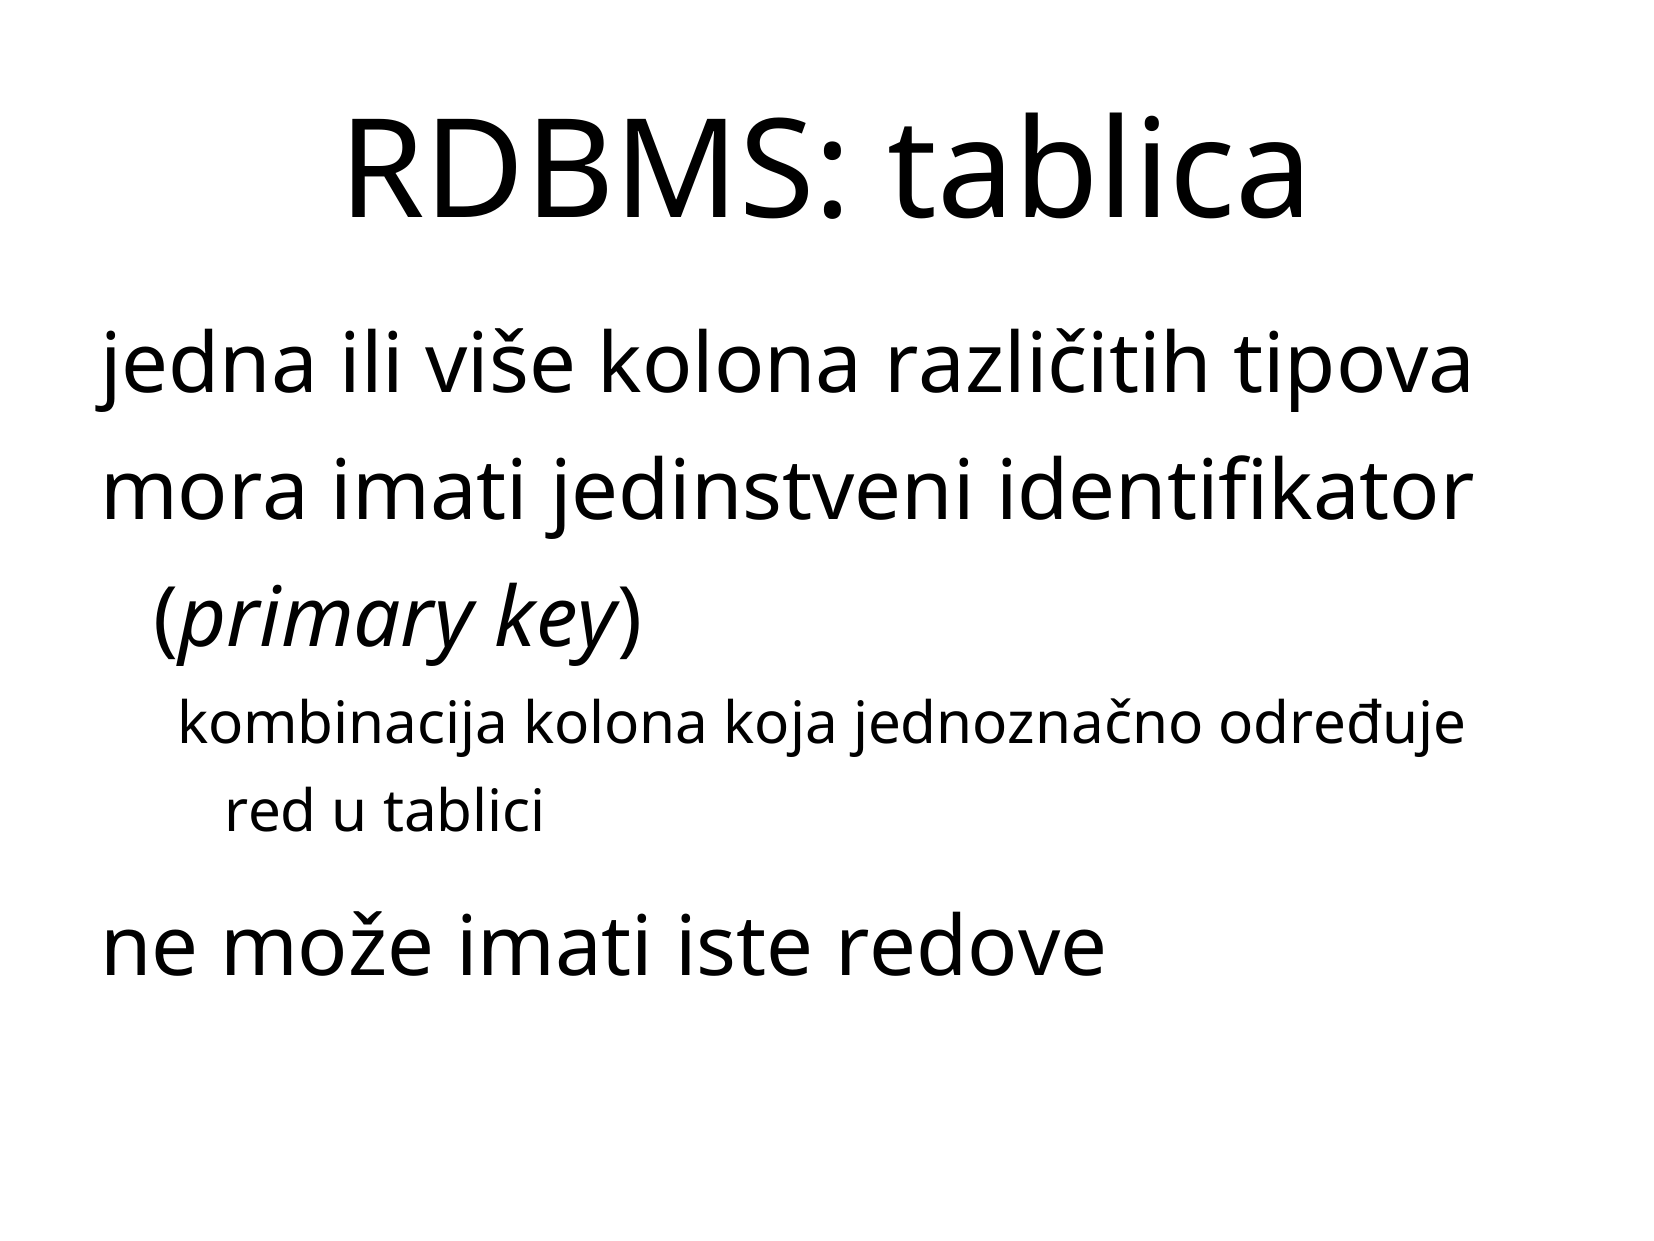

# RDBMS: tablica
jedna ili više kolona različitih tipova
mora imati jedinstveni identifikator (primary key)
kombinacija kolona koja jednoznačno određuje red u tablici
ne može imati iste redove